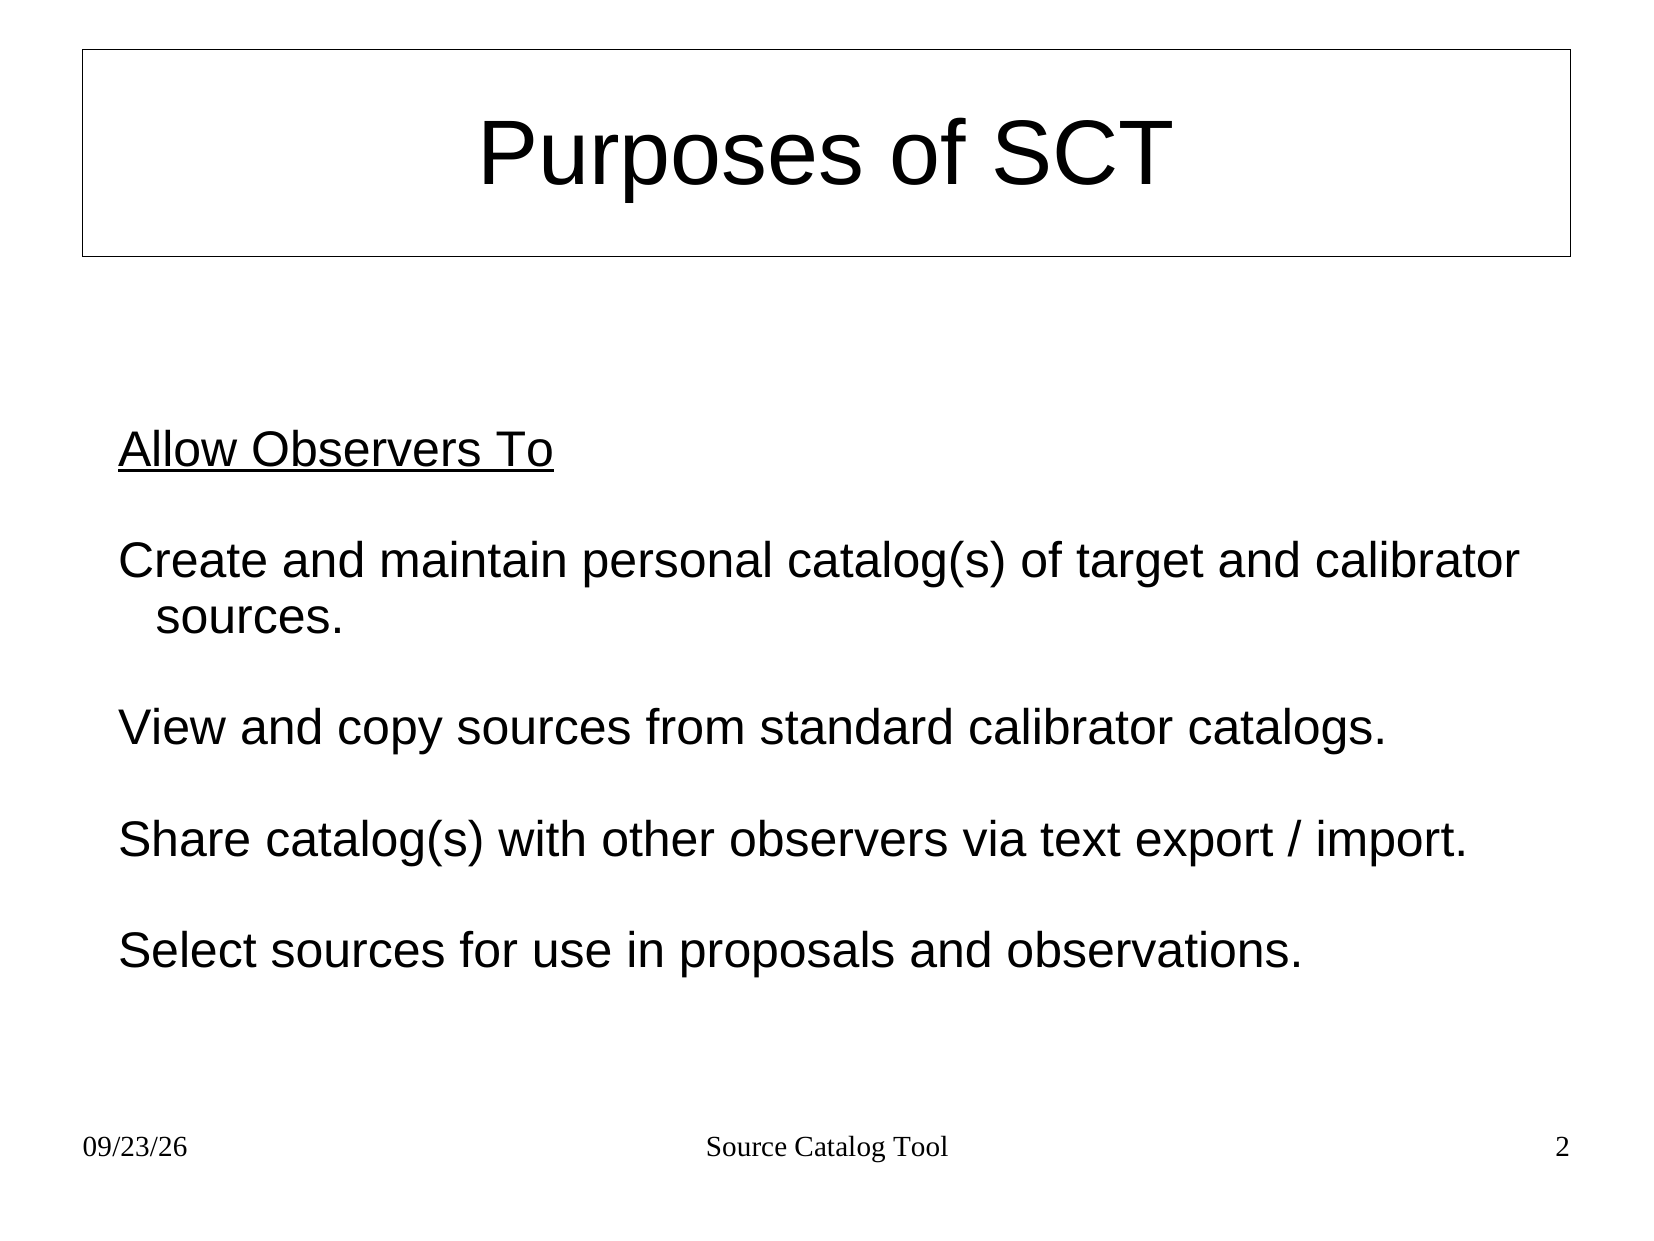

# Purposes of SCT
Allow Observers To
Create and maintain personal catalog(s) of target and calibrator sources.
View and copy sources from standard calibrator catalogs.
Share catalog(s) with other observers via text export / import.
Select sources for use in proposals and observations.
Source Catalog Tool
2